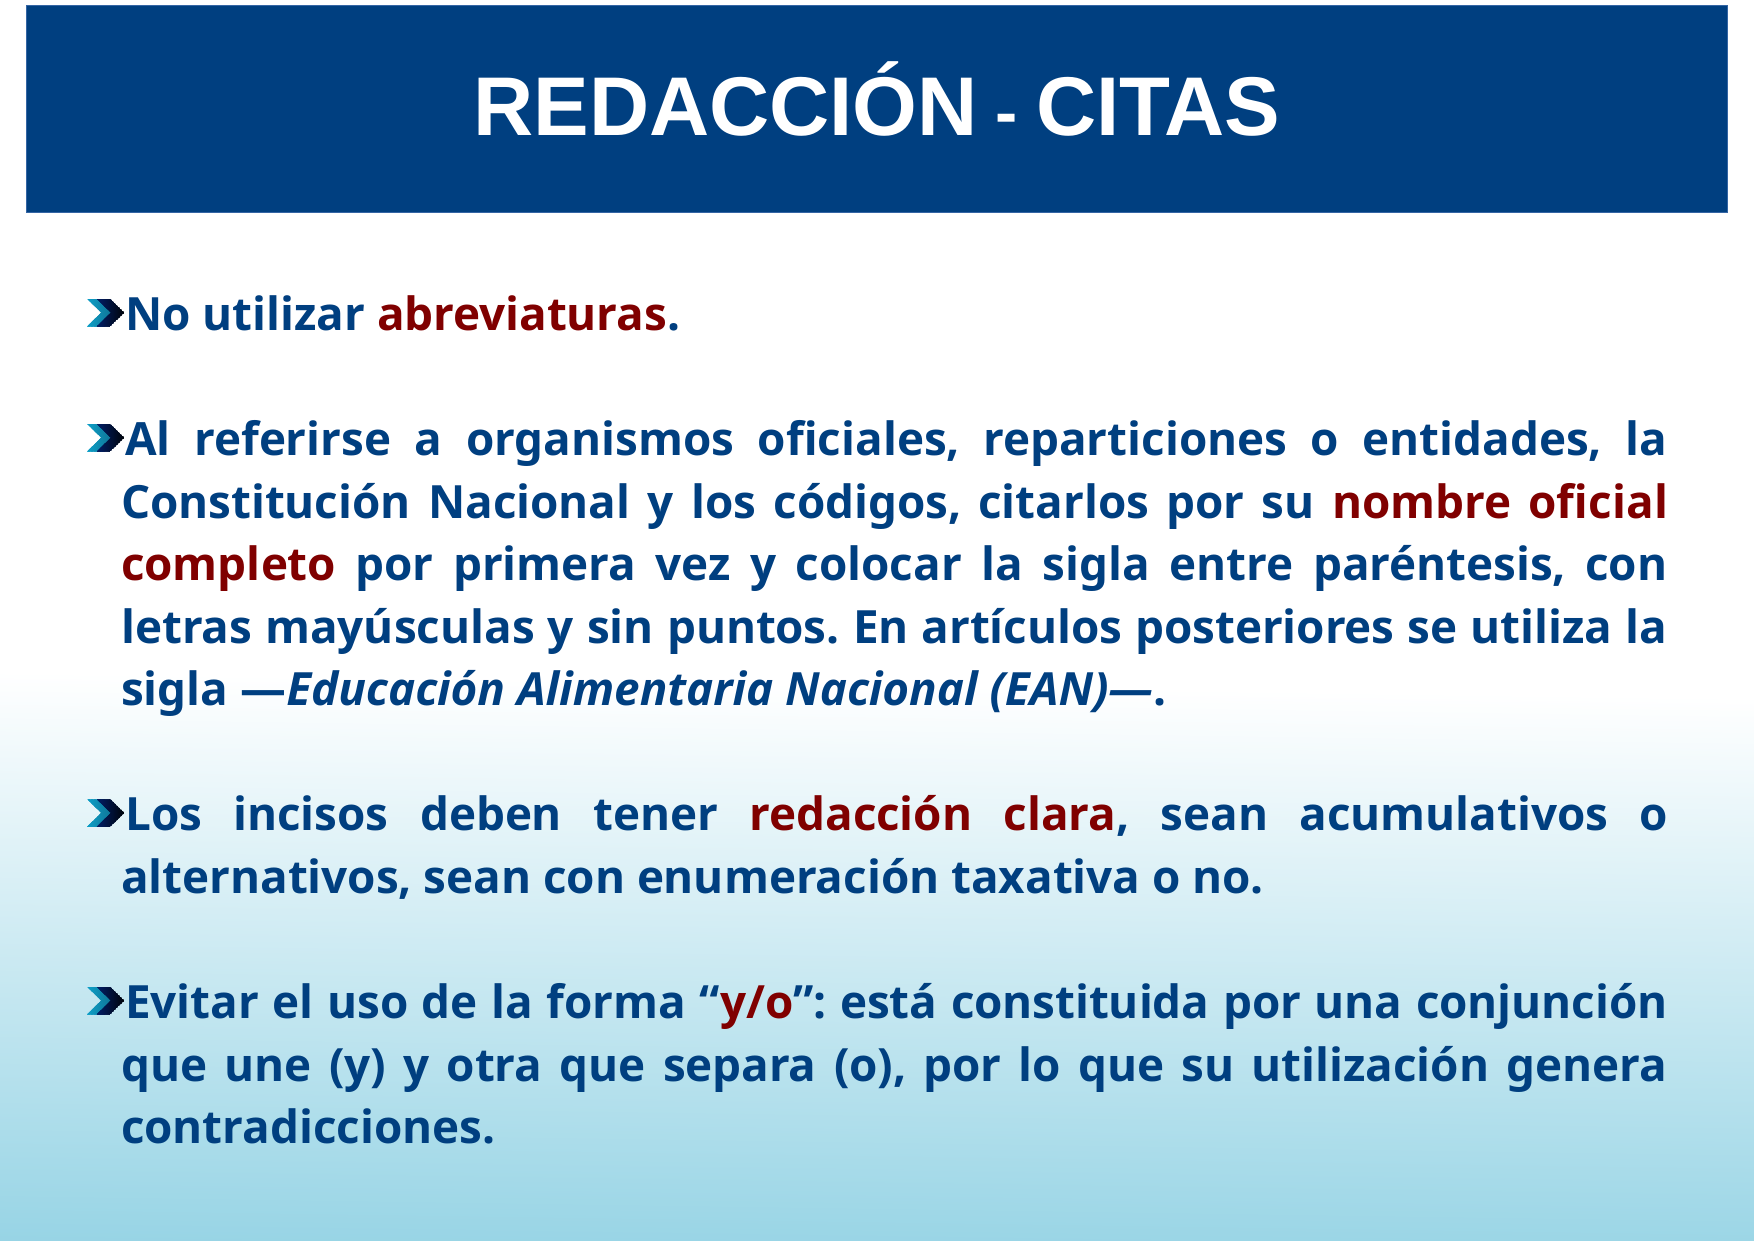

REDACCIÓN - CITAS
No utilizar abreviaturas.
Al referirse a organismos oficiales, reparticiones o entidades, la Constitución Nacional y los códigos, citarlos por su nombre oficial completo por primera vez y colocar la sigla entre paréntesis, con letras mayúsculas y sin puntos. En artículos posteriores se utiliza la sigla —Educación Alimentaria Nacional (EAN)—.
Los incisos deben tener redacción clara, sean acumulativos o alternativos, sean con enumeración taxativa o no.
Evitar el uso de la forma “y/o”: está constituida por una conjunción que une (y) y otra que separa (o), por lo que su utilización genera contradicciones.